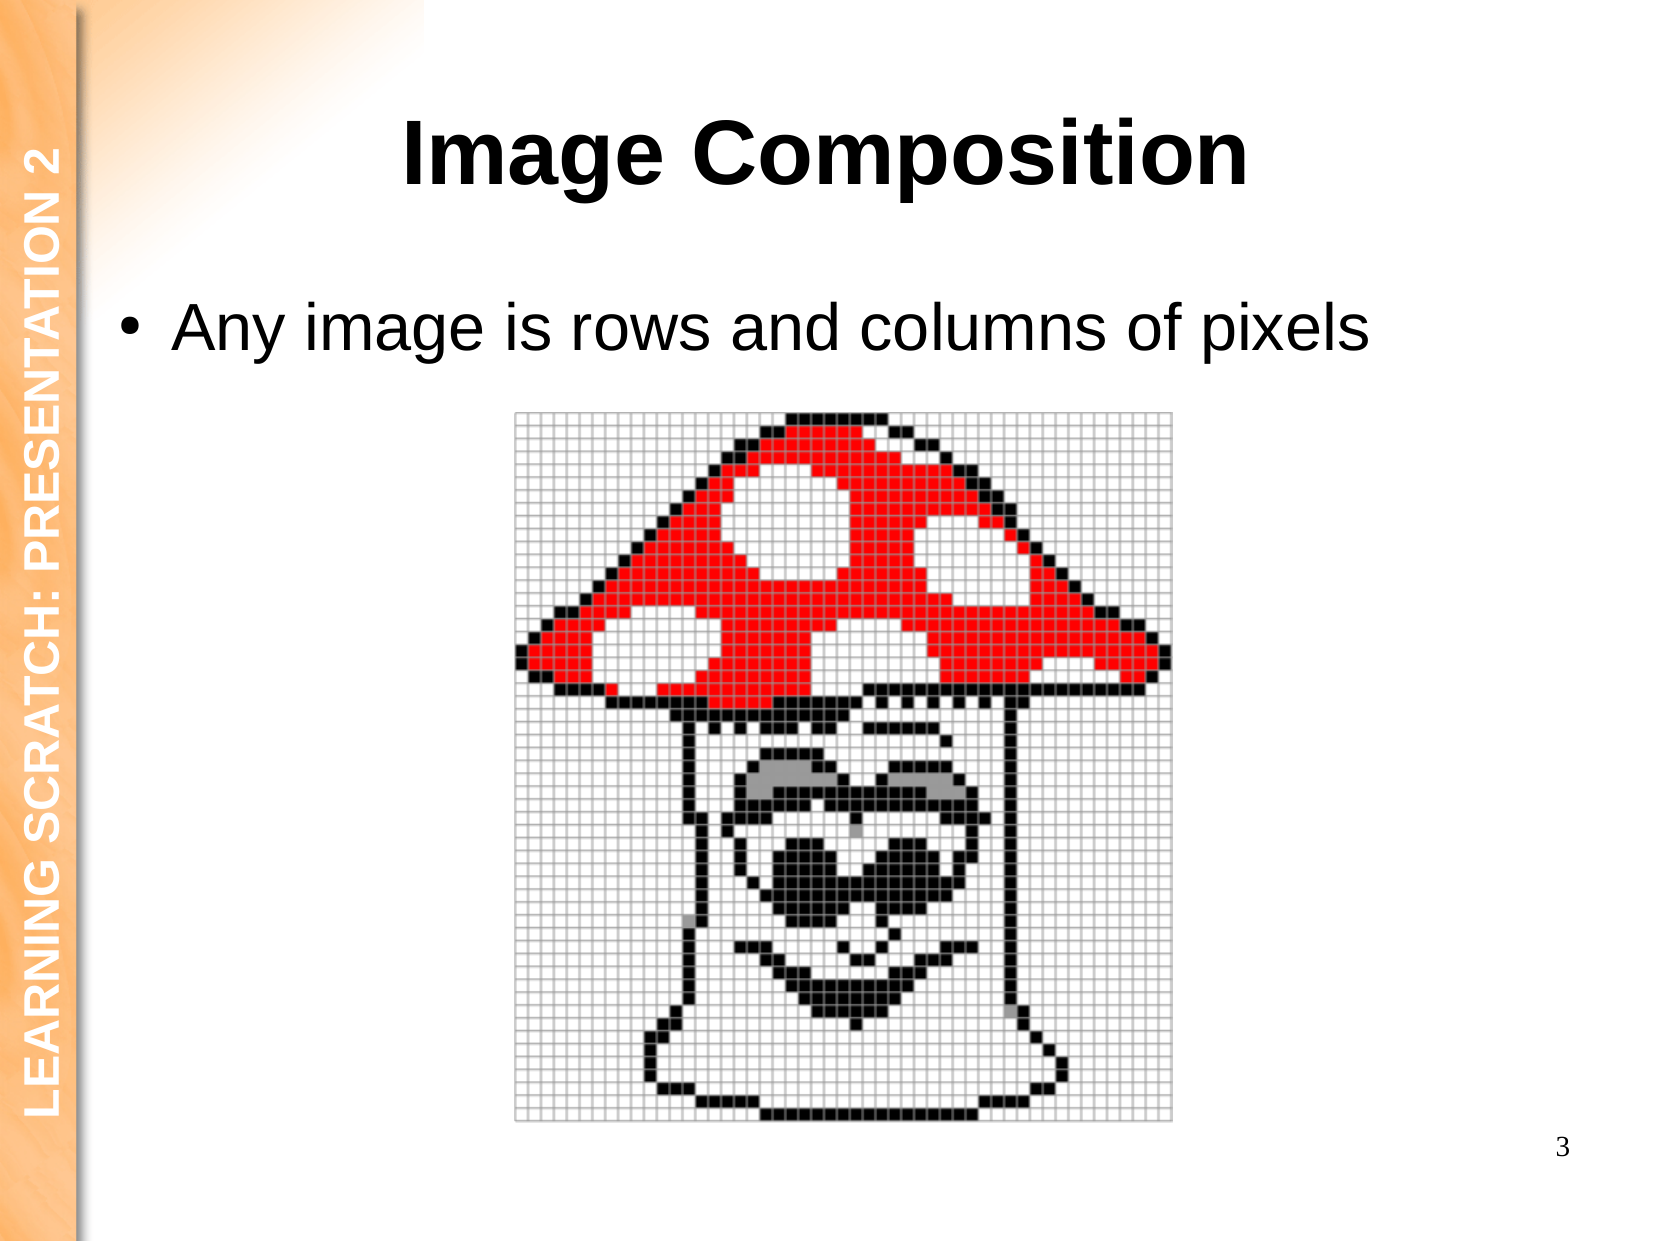

# Image Composition
Any image is rows and columns of pixels
3